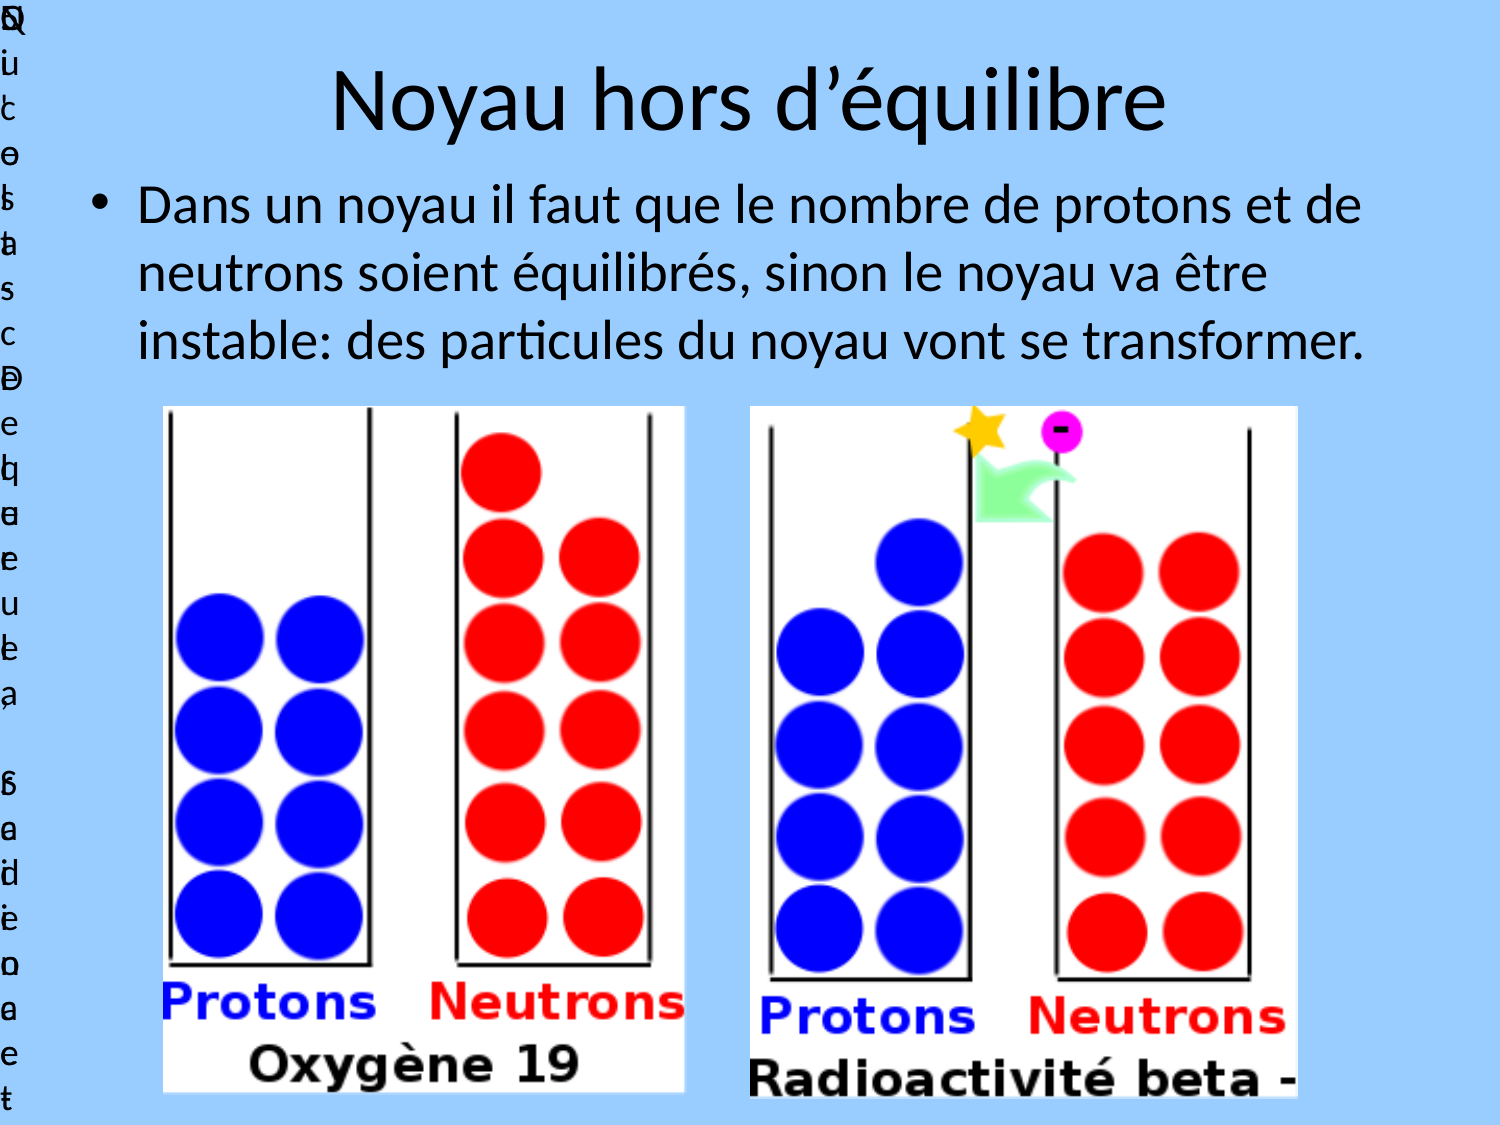

Nicolas Delerue, Science-ACO http://science-aco.fr http://nicolas.delerue.org
Qu'est-ce que la radioactivité?
# Noyau hors d’équilibre
Dans un noyau il faut que le nombre de protons et de neutrons soient équilibrés, sinon le noyau va être instable: des particules du noyau vont se transformer.